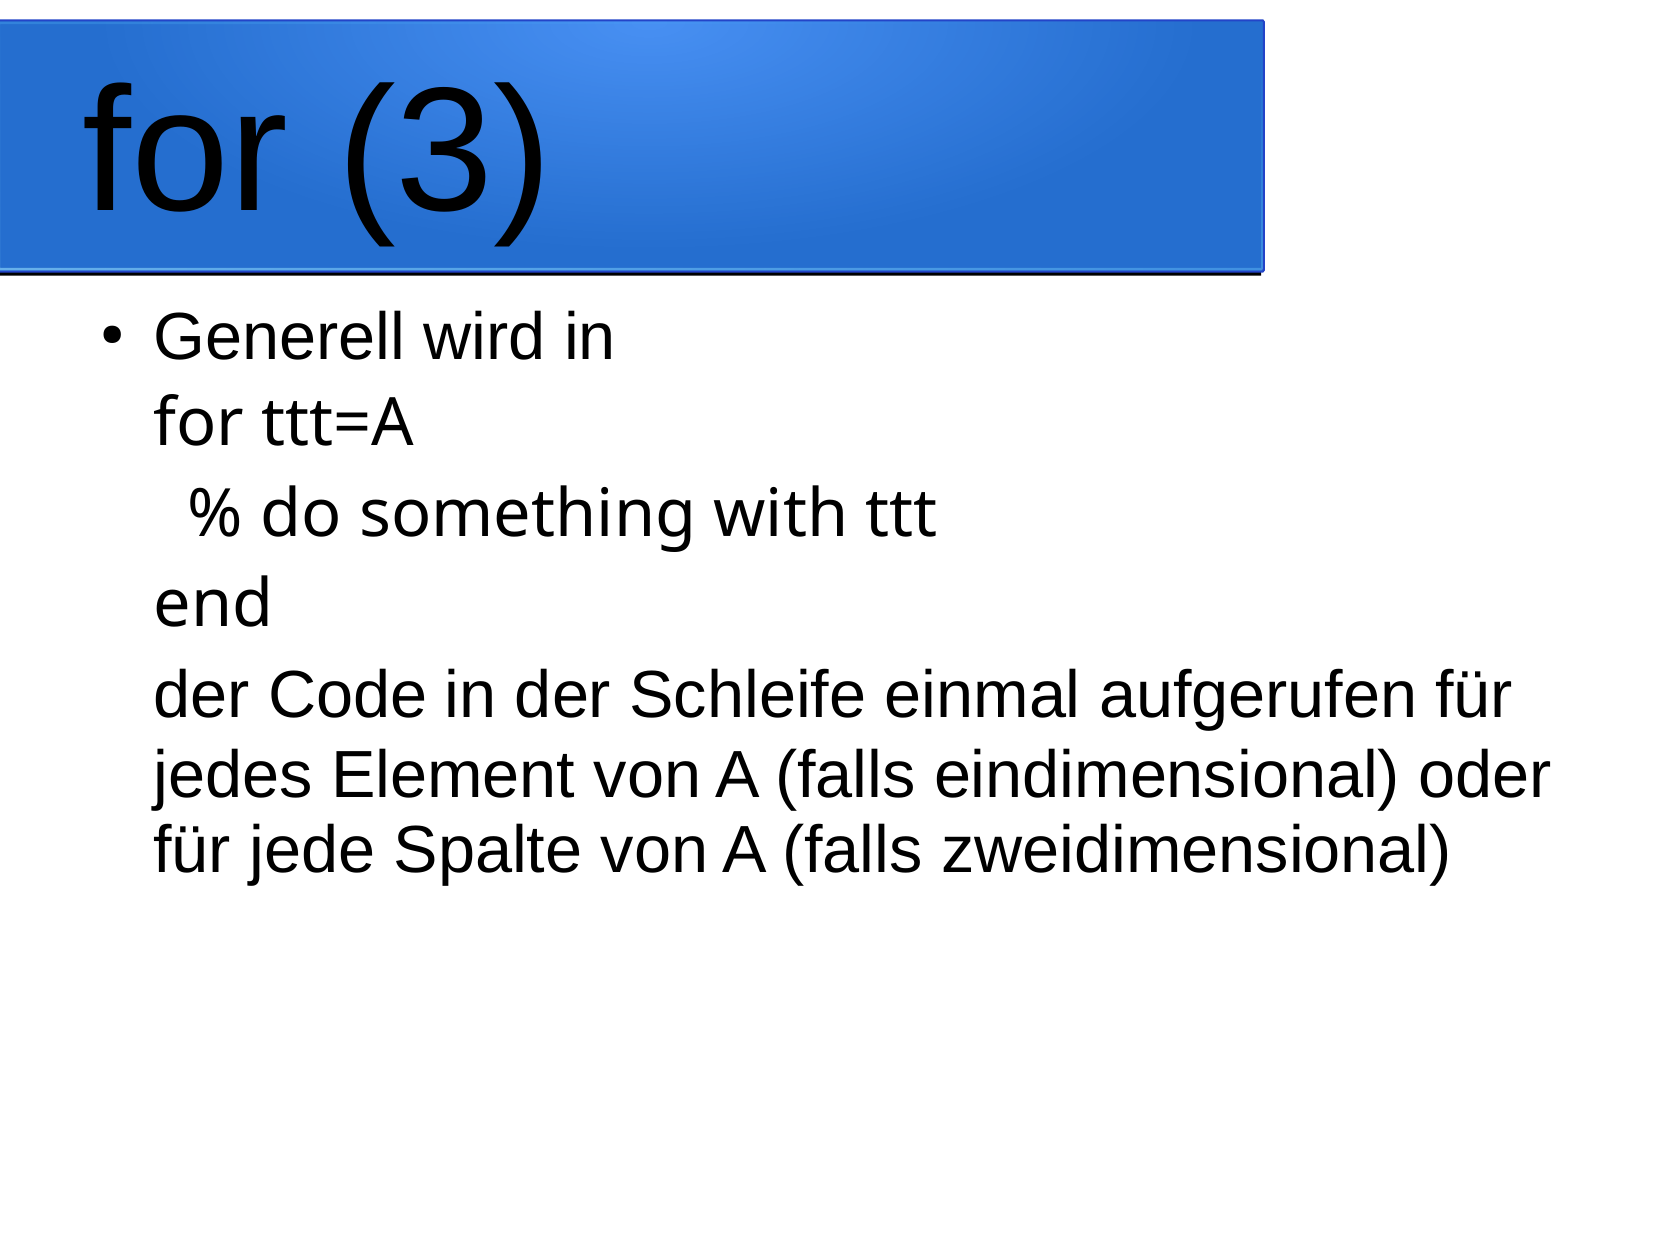

# for (3)
Generell wird in
for ttt=A
 % do something with ttt
end
der Code in der Schleife einmal aufgerufen für jedes Element von A (falls eindimensional) oder für jede Spalte von A (falls zweidimensional)